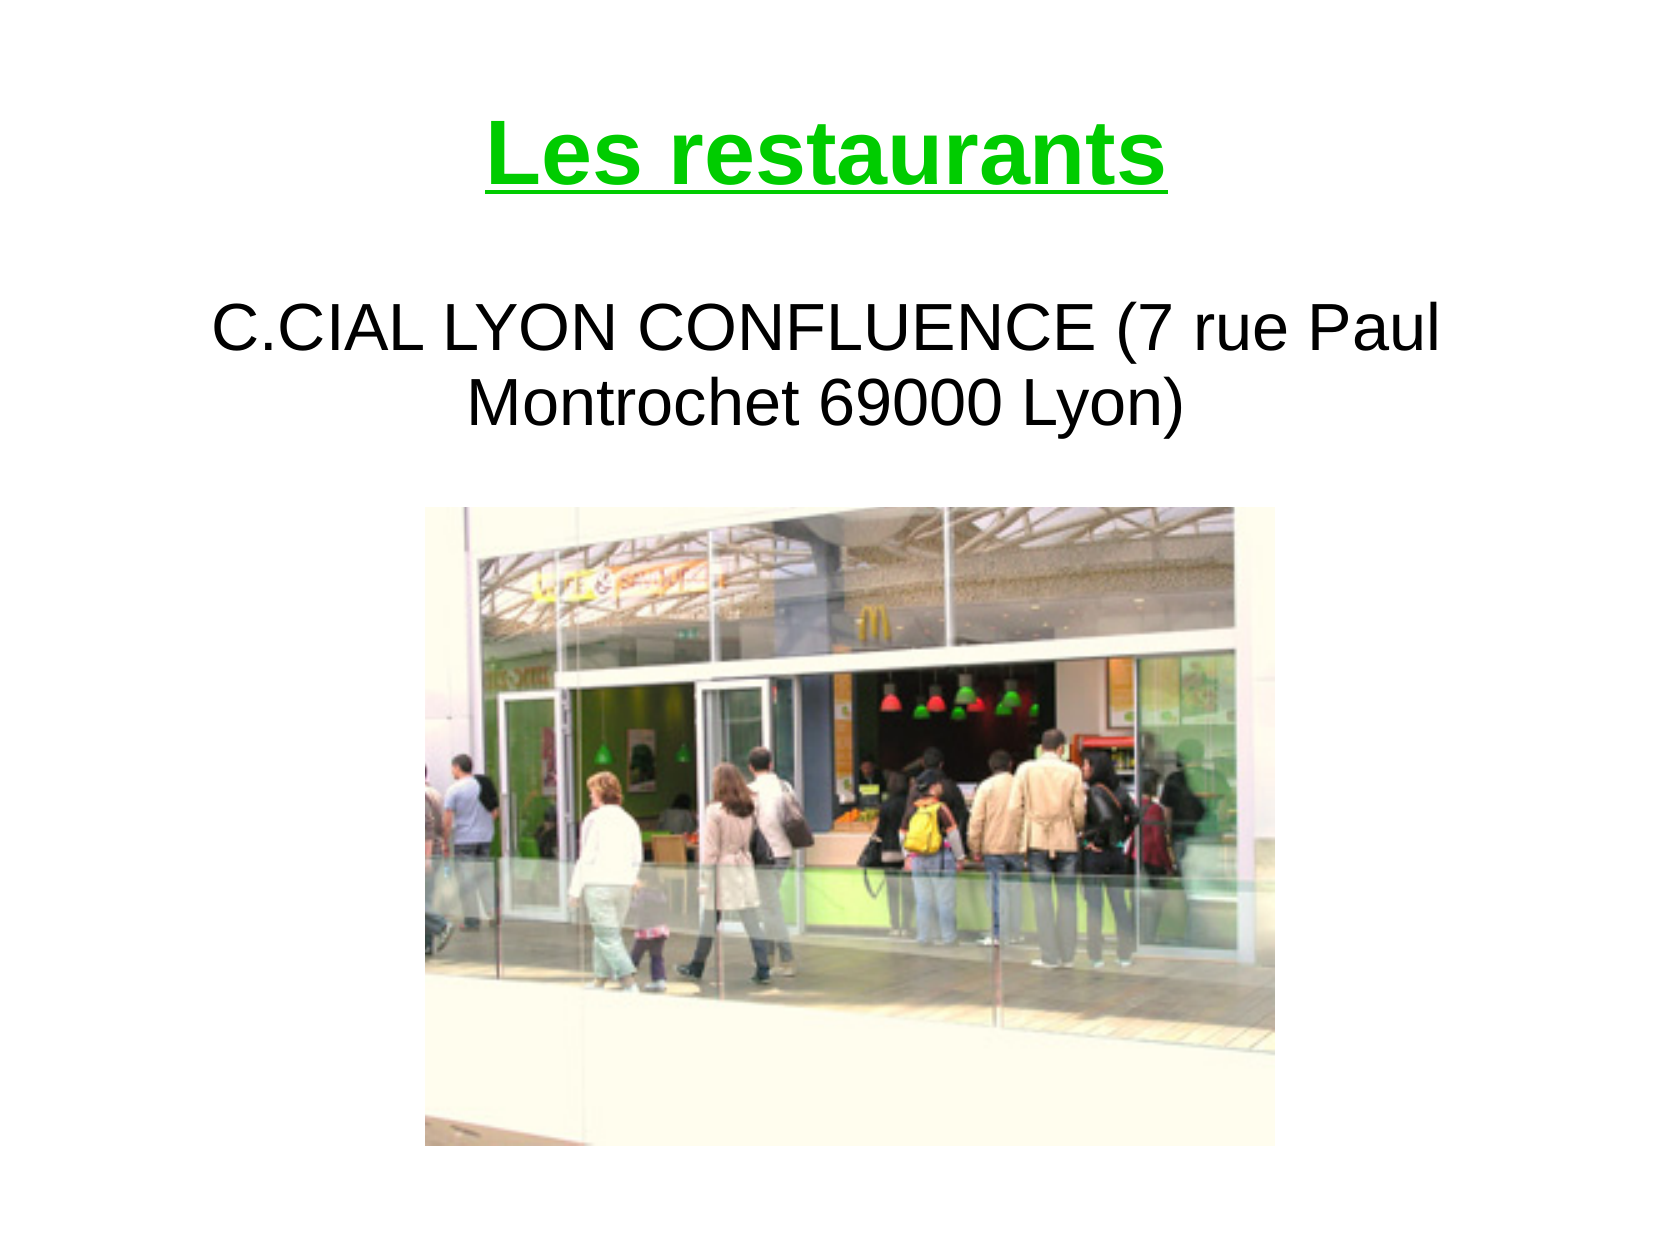

# Les restaurants
C.CIAL LYON CONFLUENCE (7 rue Paul Montrochet 69000 Lyon)